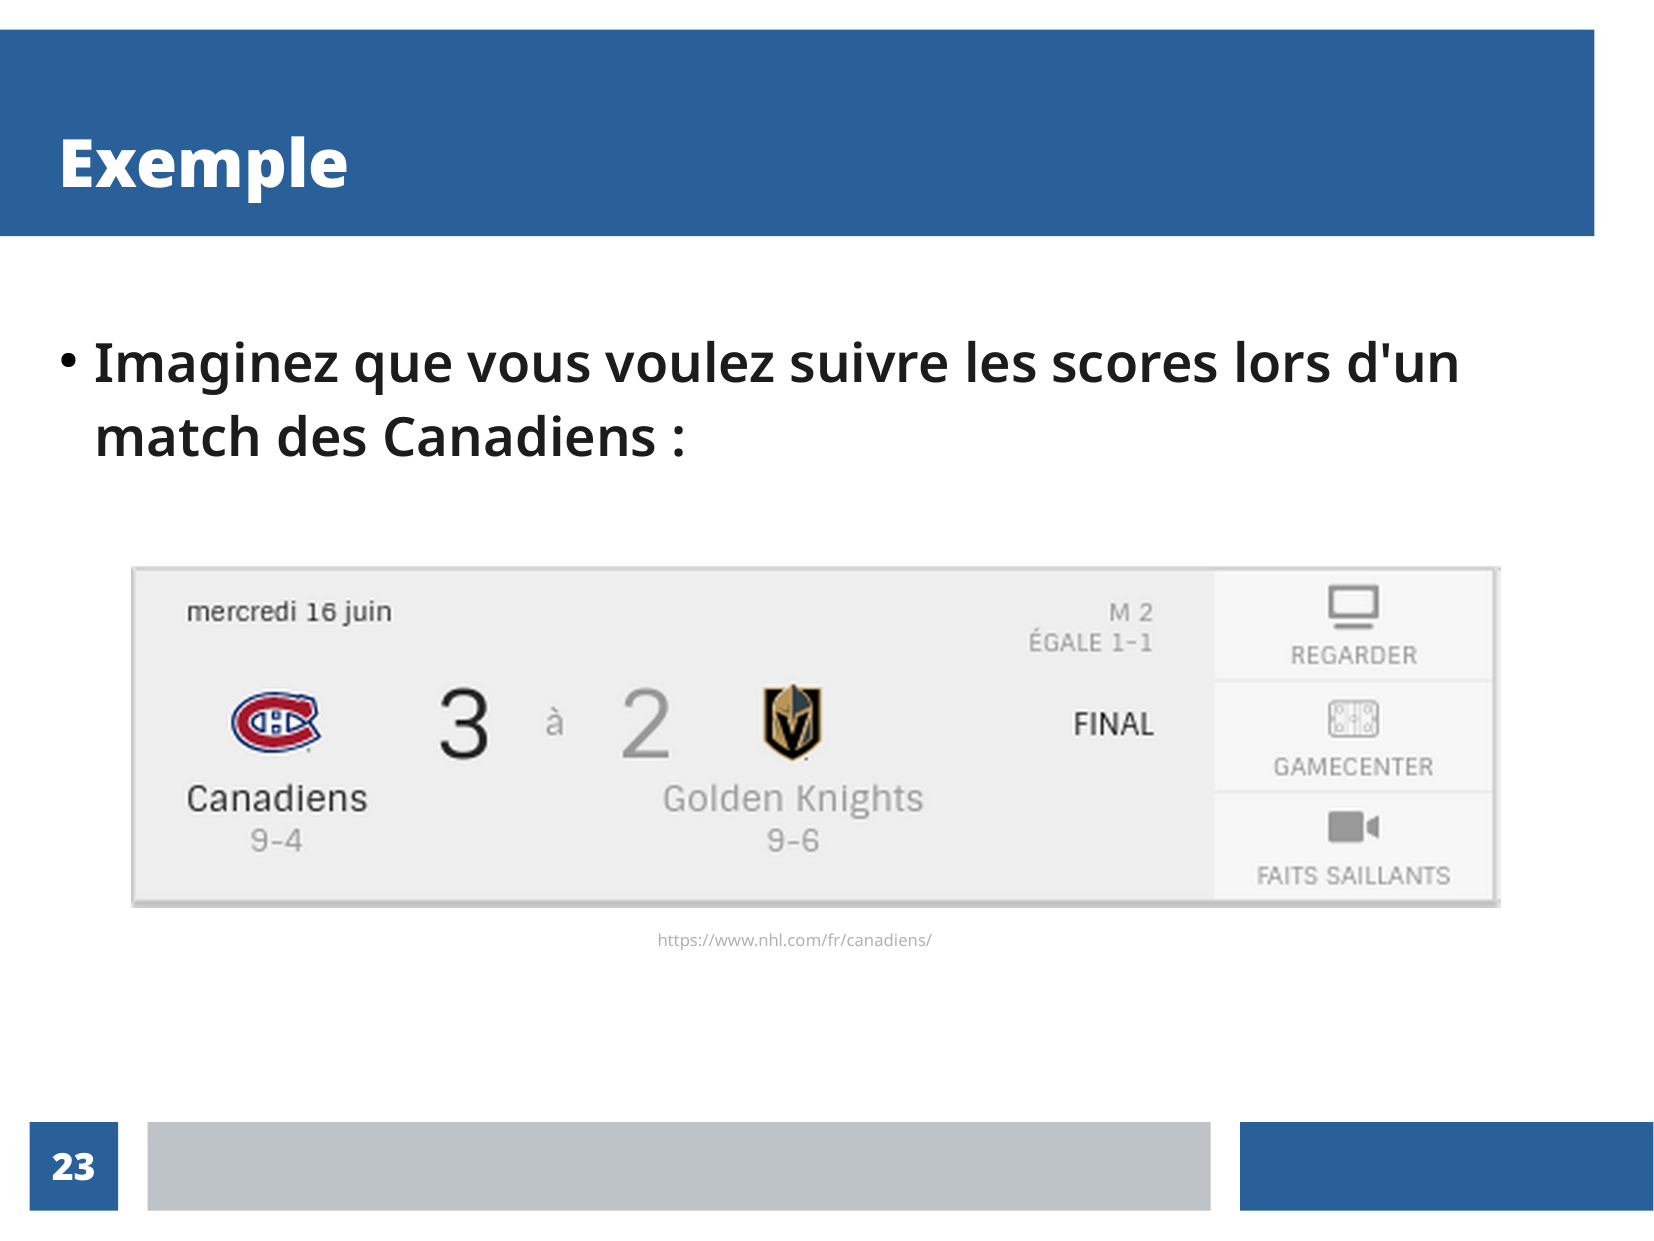

# Exemple
Imaginez que vous voulez suivre les scores lors d'un match des Canadiens :
https://www.nhl.com/fr/canadiens/
23